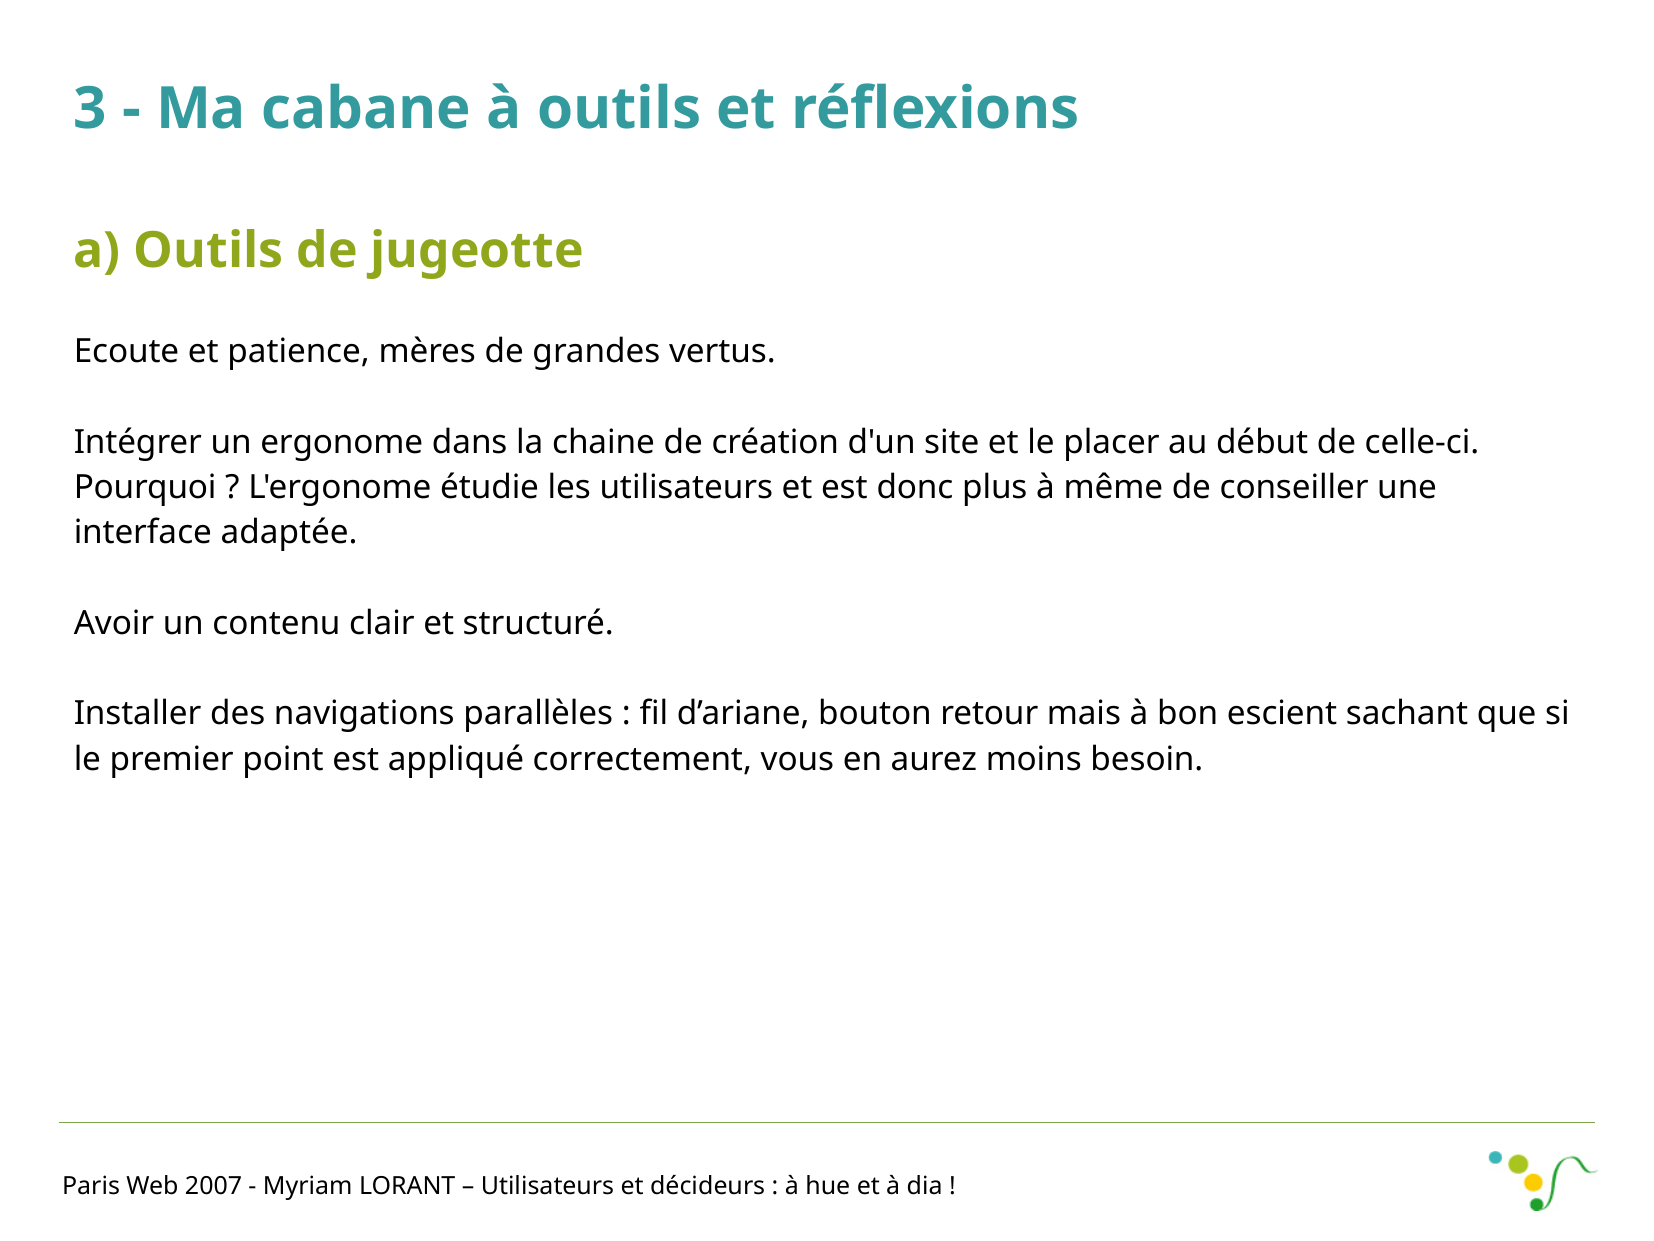

3 - Ma cabane à outils et réflexions
a) Outils de jugeotte
Ecoute et patience, mères de grandes vertus.
Intégrer un ergonome dans la chaine de création d'un site et le placer au début de celle-ci. Pourquoi ? L'ergonome étudie les utilisateurs et est donc plus à même de conseiller une interface adaptée.
Avoir un contenu clair et structuré.
Installer des navigations parallèles : fil d’ariane, bouton retour mais à bon escient sachant que si le premier point est appliqué correctement, vous en aurez moins besoin.
Paris Web 2007 - Myriam LORANT – Utilisateurs et décideurs : à hue et à dia !